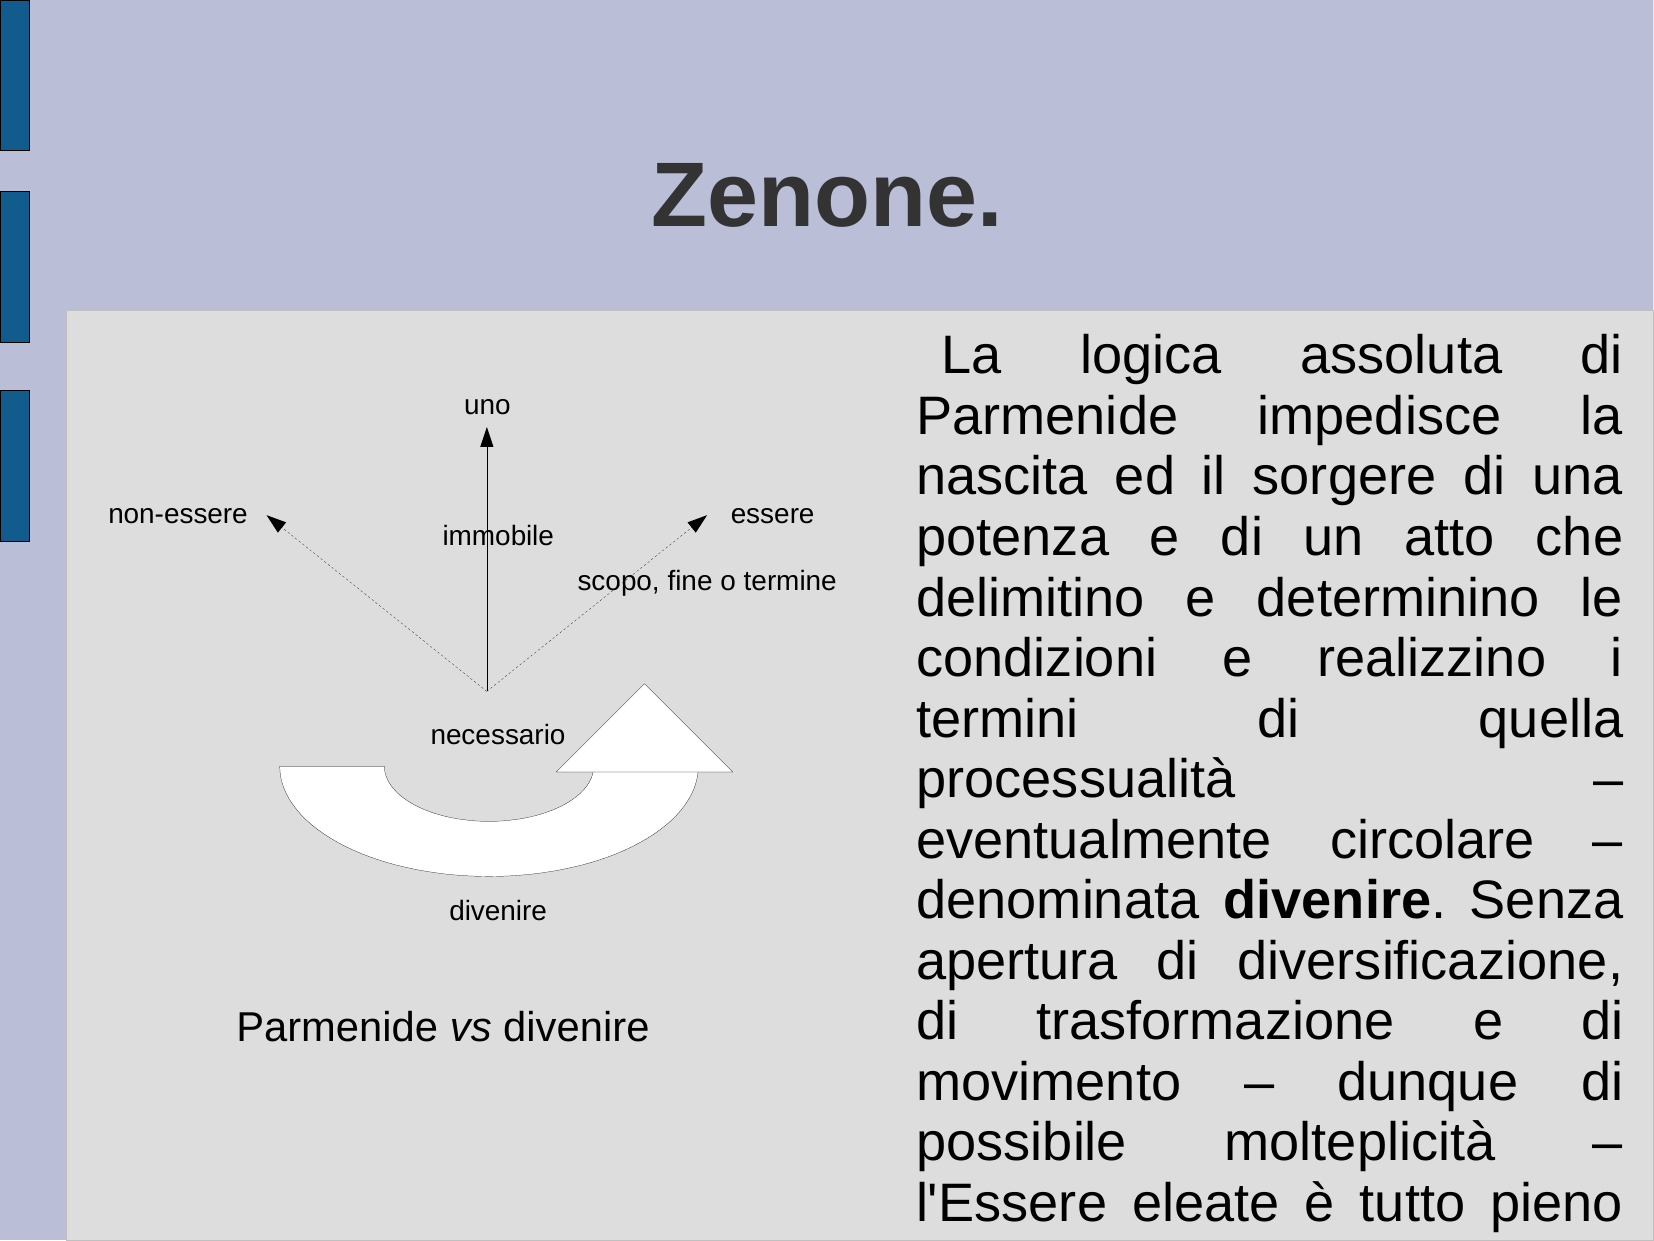

# Zenone.
 La logica assoluta di Parmenide impedisce la nascita ed il sorgere di una potenza e di un atto che delimitino e determinino le condizioni e realizzino i termini di quella processualità – eventualmente circolare – denominata divenire. Senza apertura di diversificazione, di trasformazione e di movimento – dunque di possibile molteplicità – l'Essere eleate è tutto pieno e se ne sta in se stesso.
Parmenide vs divenire